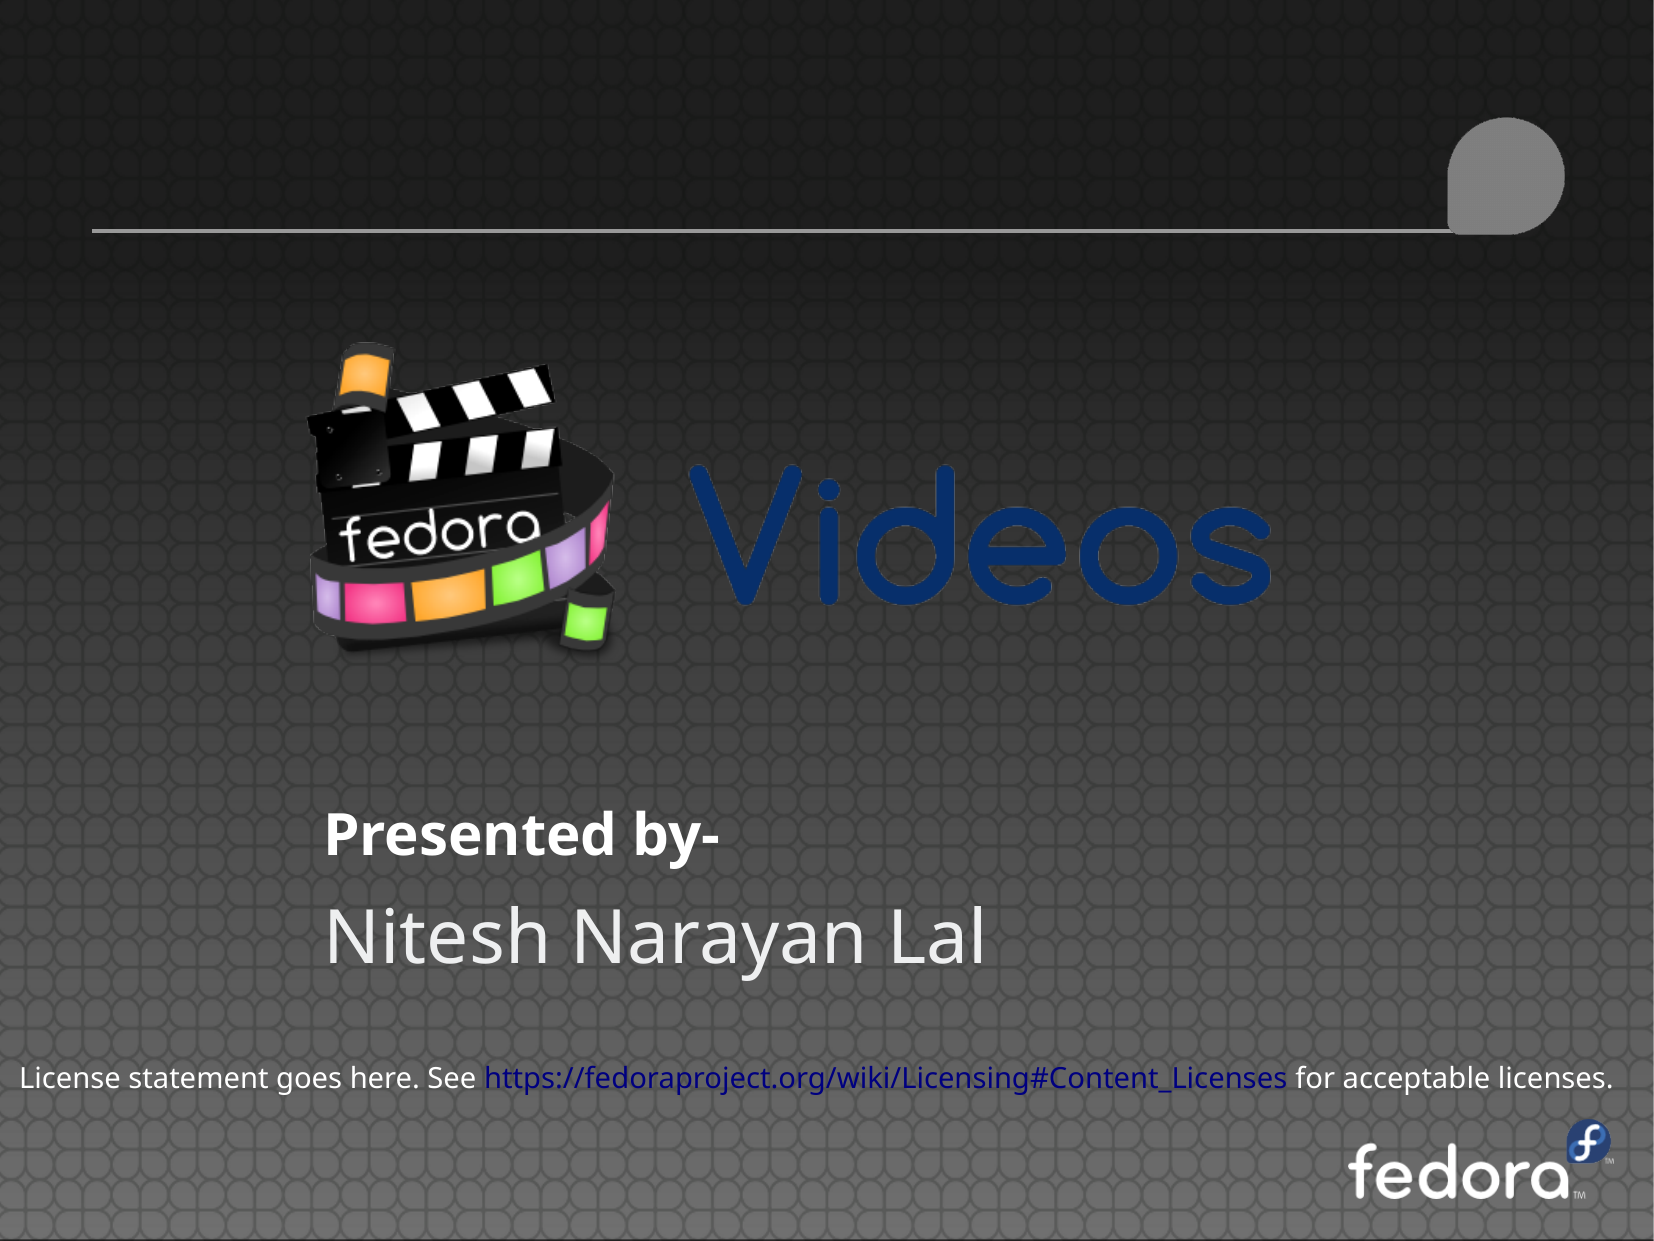

Presented by-
Nitesh Narayan Lal
License statement goes here. See https://fedoraproject.org/wiki/Licensing#Content_Licenses for acceptable licenses.